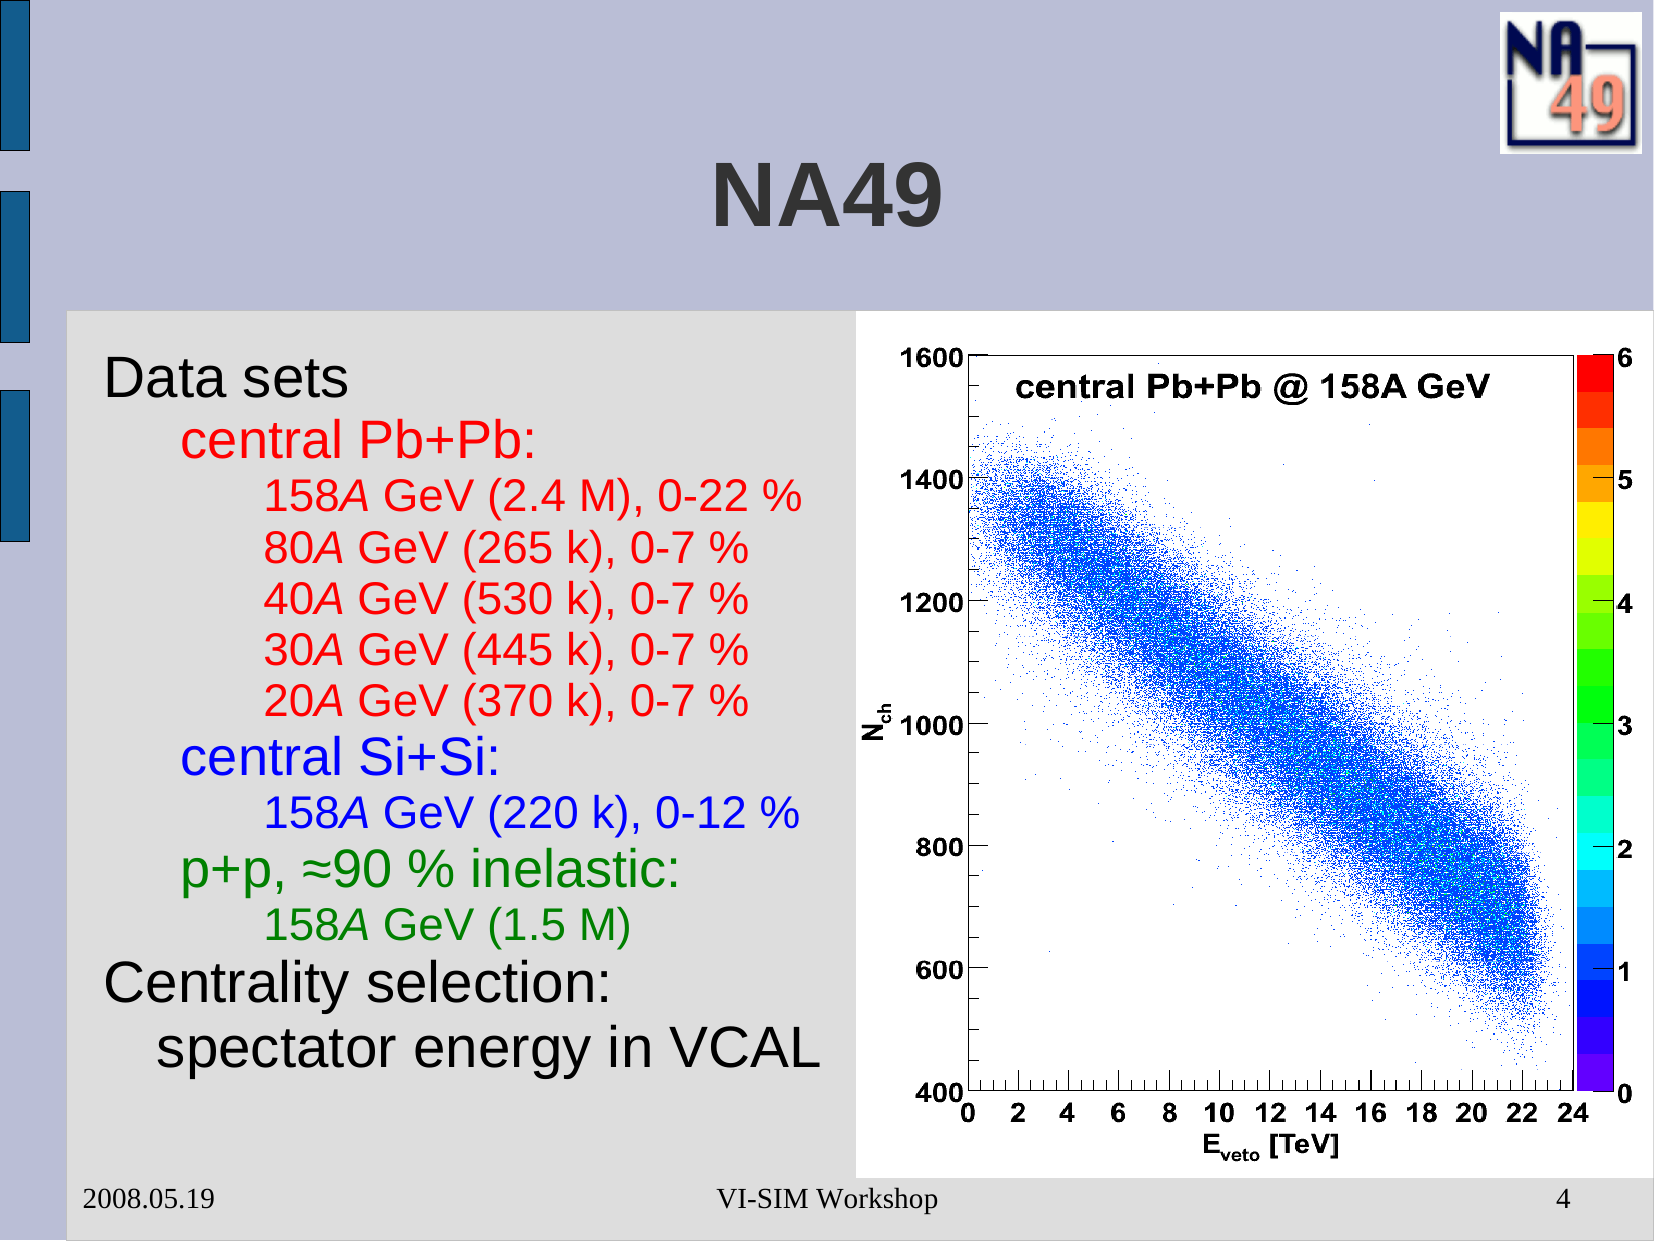

# NA49
Data sets
central Pb+Pb:
158A GeV (2.4 M), 0-22 %
80A GeV (265 k), 0-7 %
40A GeV (530 k), 0-7 %
30A GeV (445 k), 0-7 %
20A GeV (370 k), 0-7 %
central Si+Si:
158A GeV (220 k), 0-12 %
p+p, ≈90 % inelastic:
158A GeV (1.5 M)
Centrality selection: spectator energy in VCAL
2008.05.19
VI-SIM Workshop
4